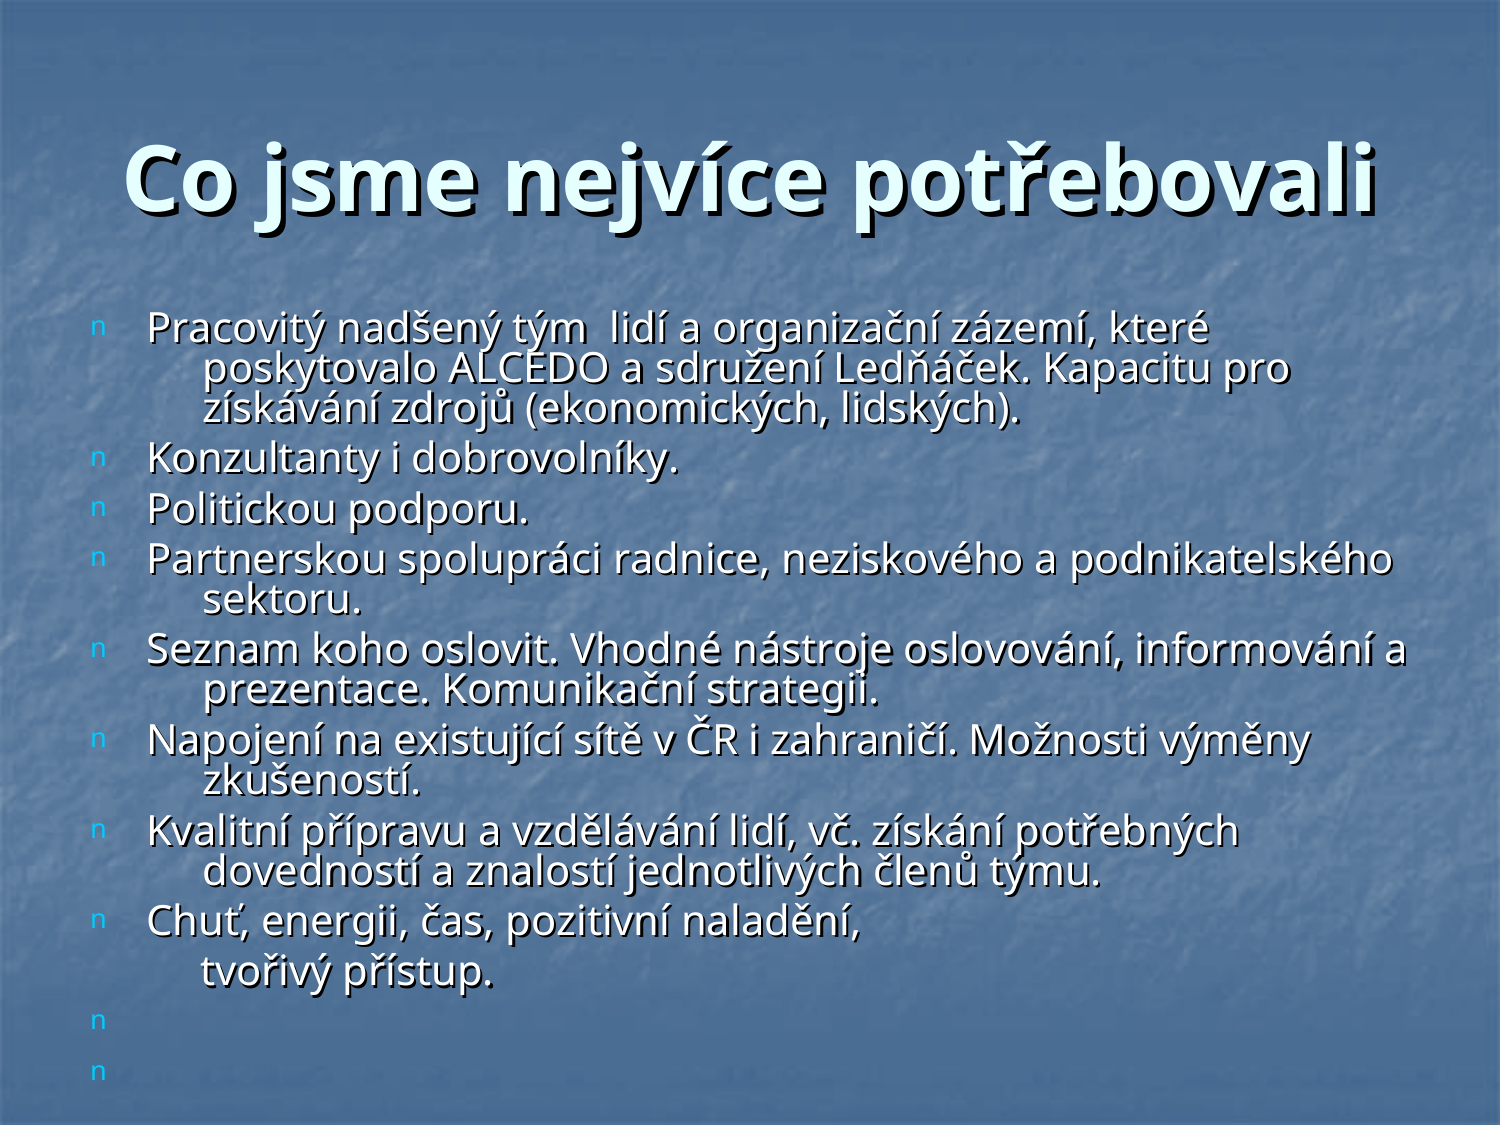

# Co jsme nejvíce potřebovali
Pracovitý nadšený tým lidí a organizační zázemí, které poskytovalo ALCEDO a sdružení Ledňáček. Kapacitu pro získávání zdrojů (ekonomických, lidských).
Konzultanty i dobrovolníky.
Politickou podporu.
Partnerskou spolupráci radnice, neziskového a podnikatelského sektoru.
Seznam koho oslovit. Vhodné nástroje oslovování, informování a prezentace. Komunikační strategii.
Napojení na existující sítě v ČR i zahraničí. Možnosti výměny zkušeností.
Kvalitní přípravu a vzdělávání lidí, vč. získání potřebných dovedností a znalostí jednotlivých členů týmu.
Chuť, energii, čas, pozitivní naladění,
 tvořivý přístup.